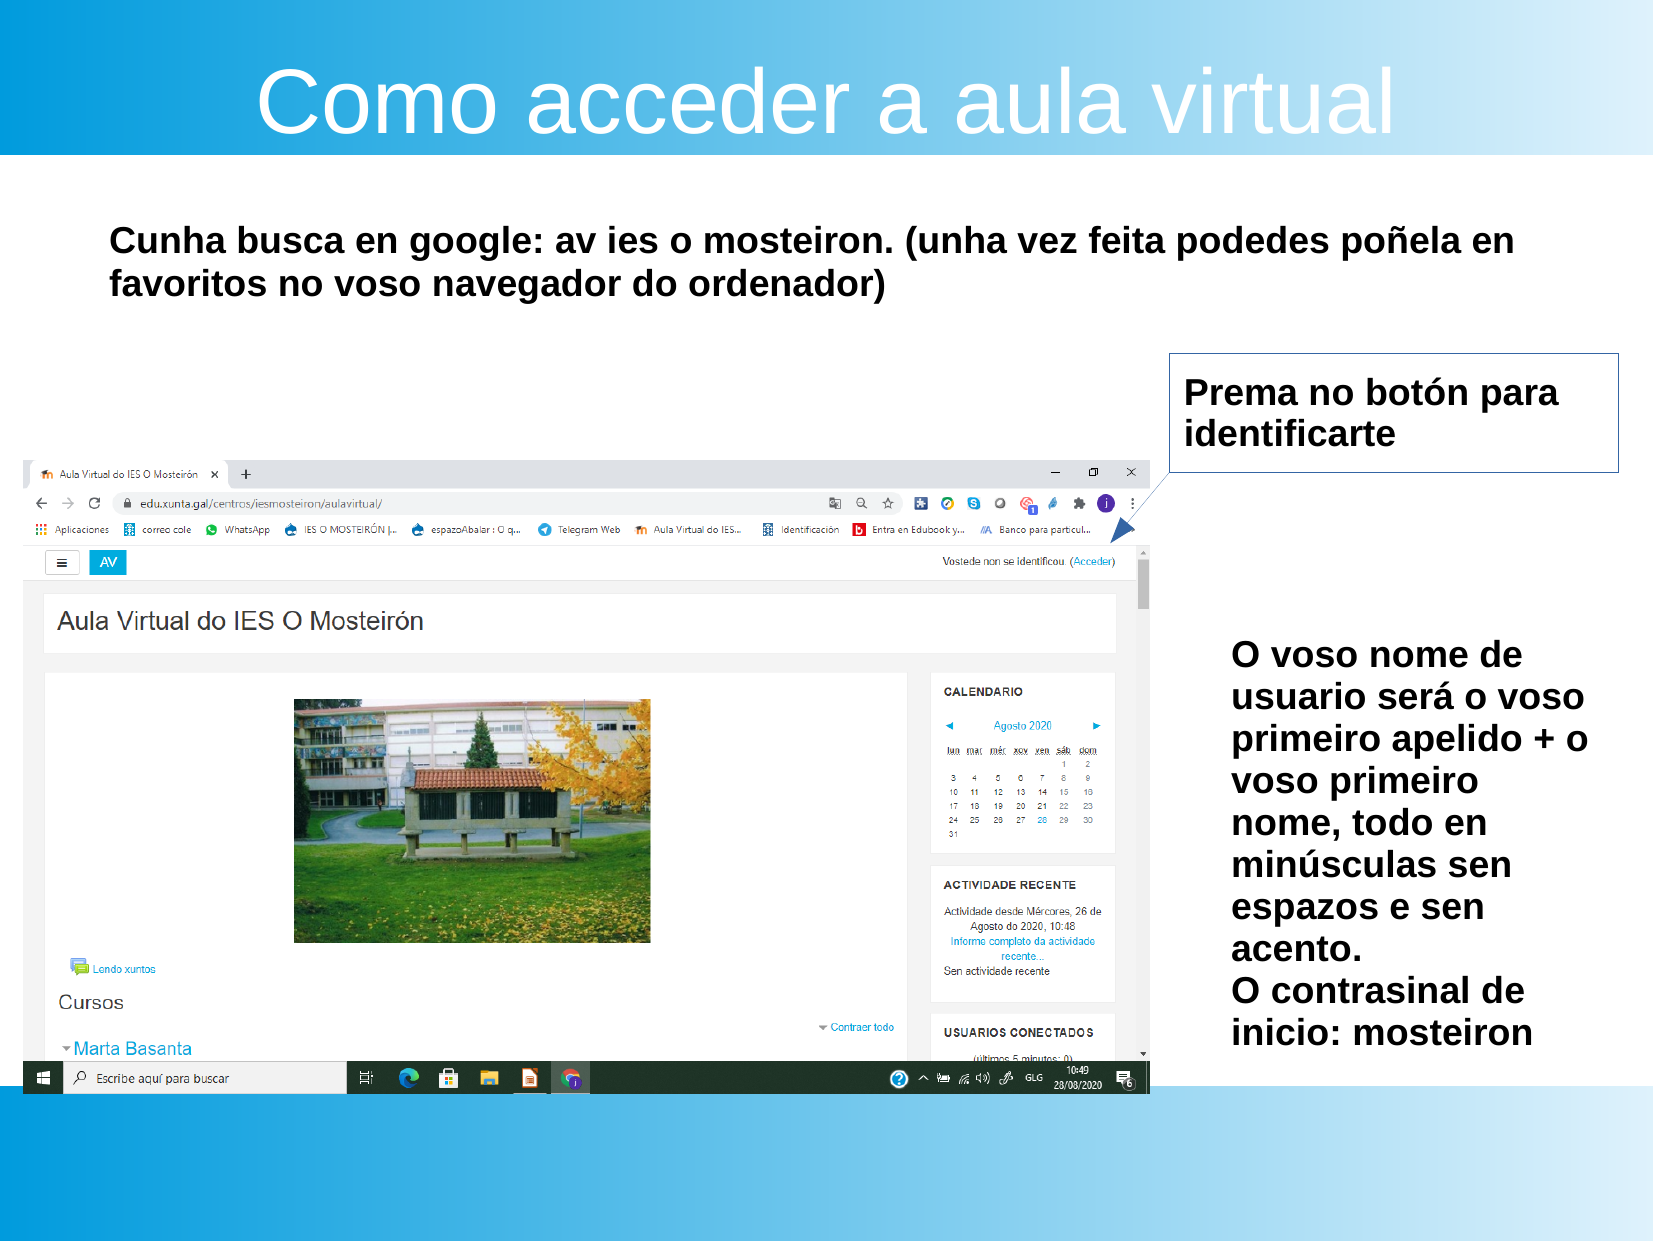

# Como acceder a aula virtual
Cunha busca en google: av ies o mosteiron. (unha vez feita podedes poñela en favoritos no voso navegador do ordenador)
Prema no botón para identificarte
O voso nome de usuario será o voso primeiro apelido + o voso primeiro nome, todo en minúsculas sen espazos e sen acento.
O contrasinal de inicio: mosteiron